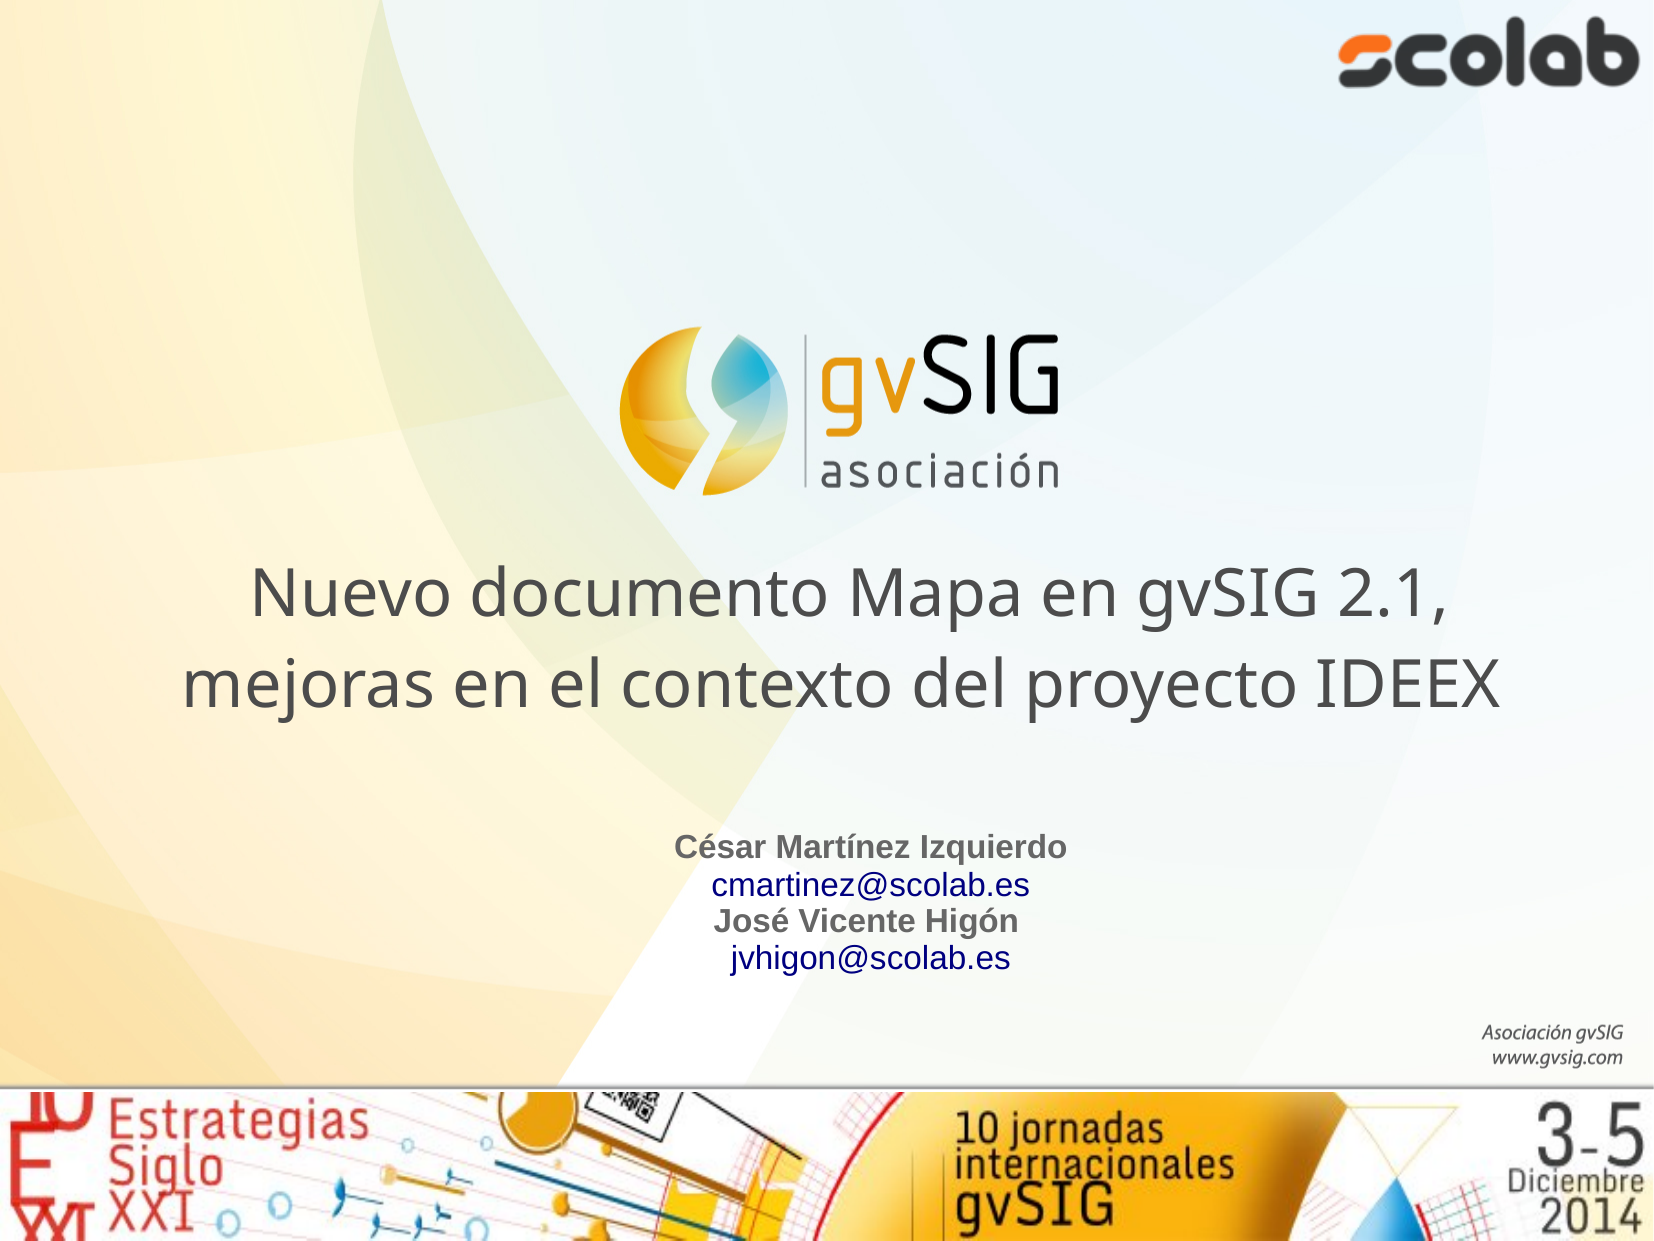

# Nuevo documento Mapa en gvSIG 2.1, mejoras en el contexto del proyecto IDEEX
César Martínez Izquierdo
cmartinez@scolab.es
José Vicente Higón
jvhigon@scolab.es